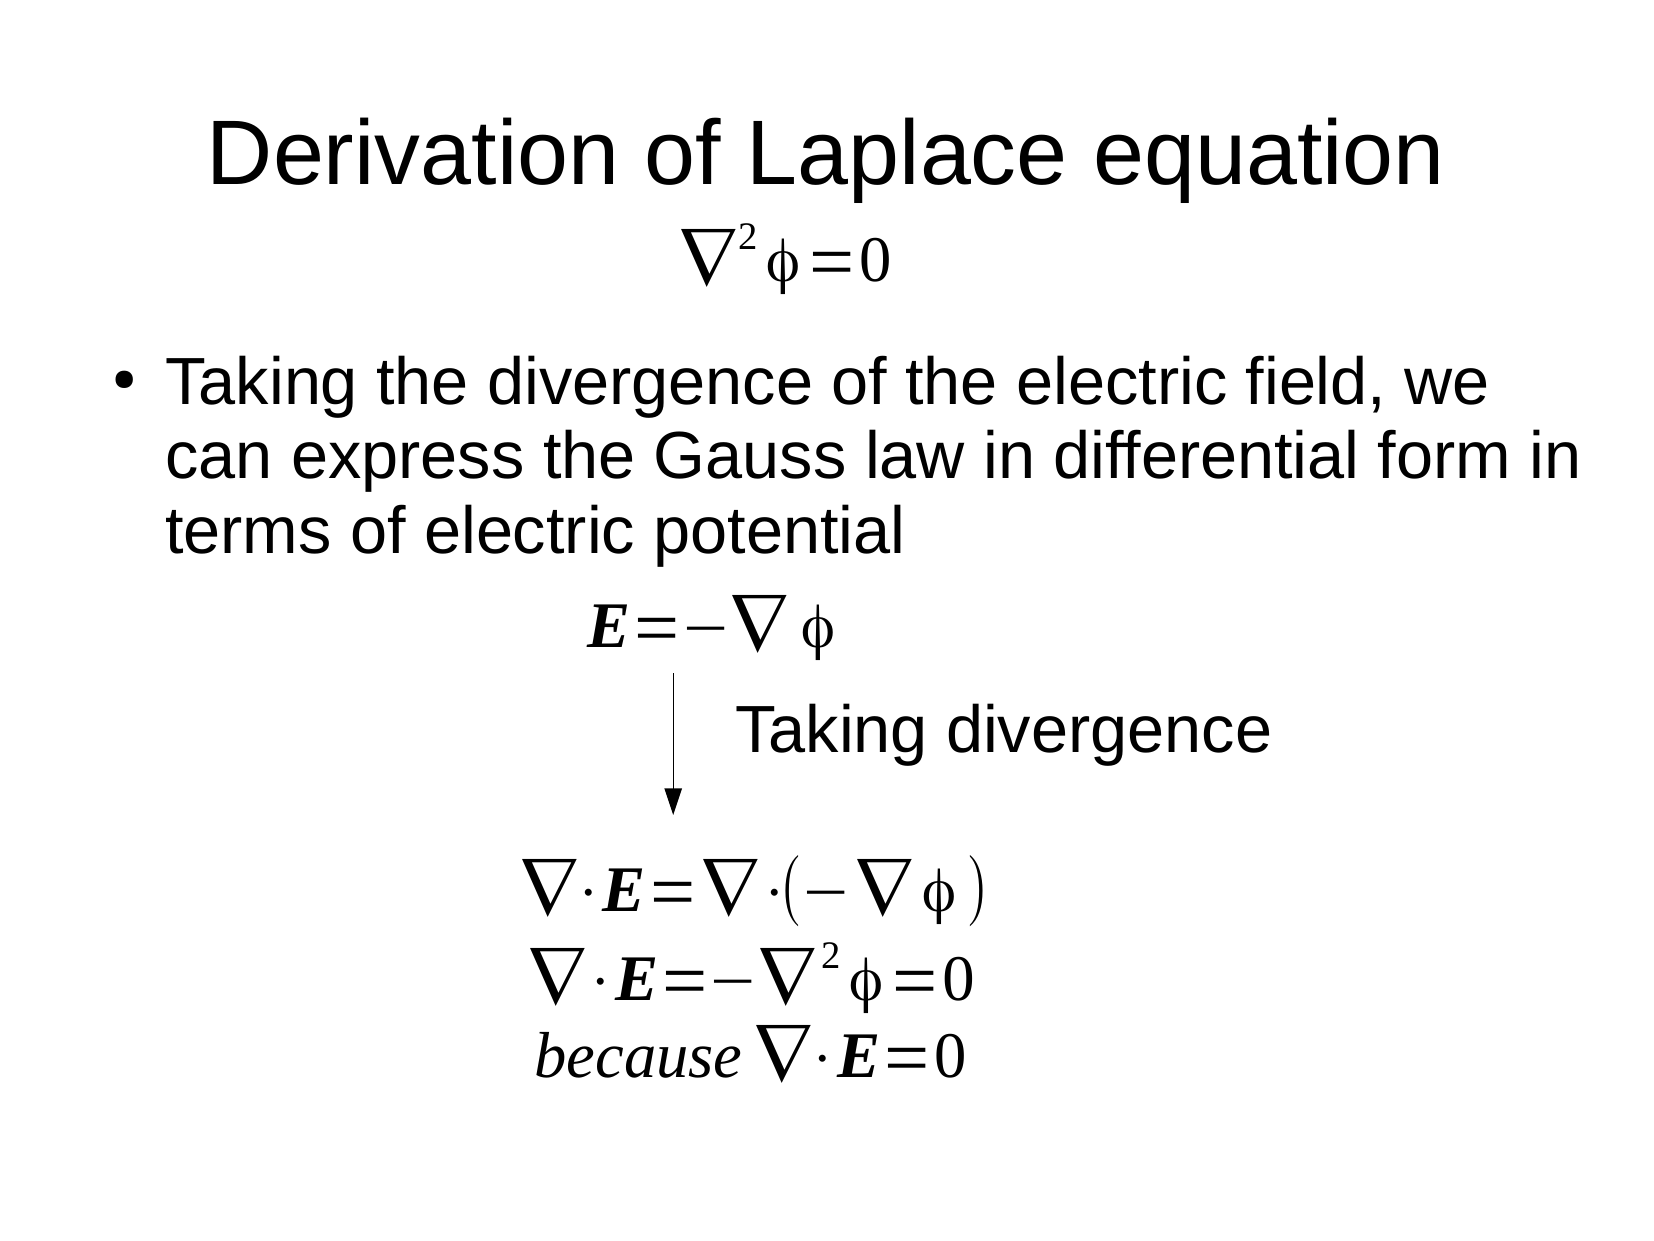

# Derivation of Laplace equation
Taking the divergence of the electric field, we can express the Gauss law in differential form in terms of electric potential
Taking divergence